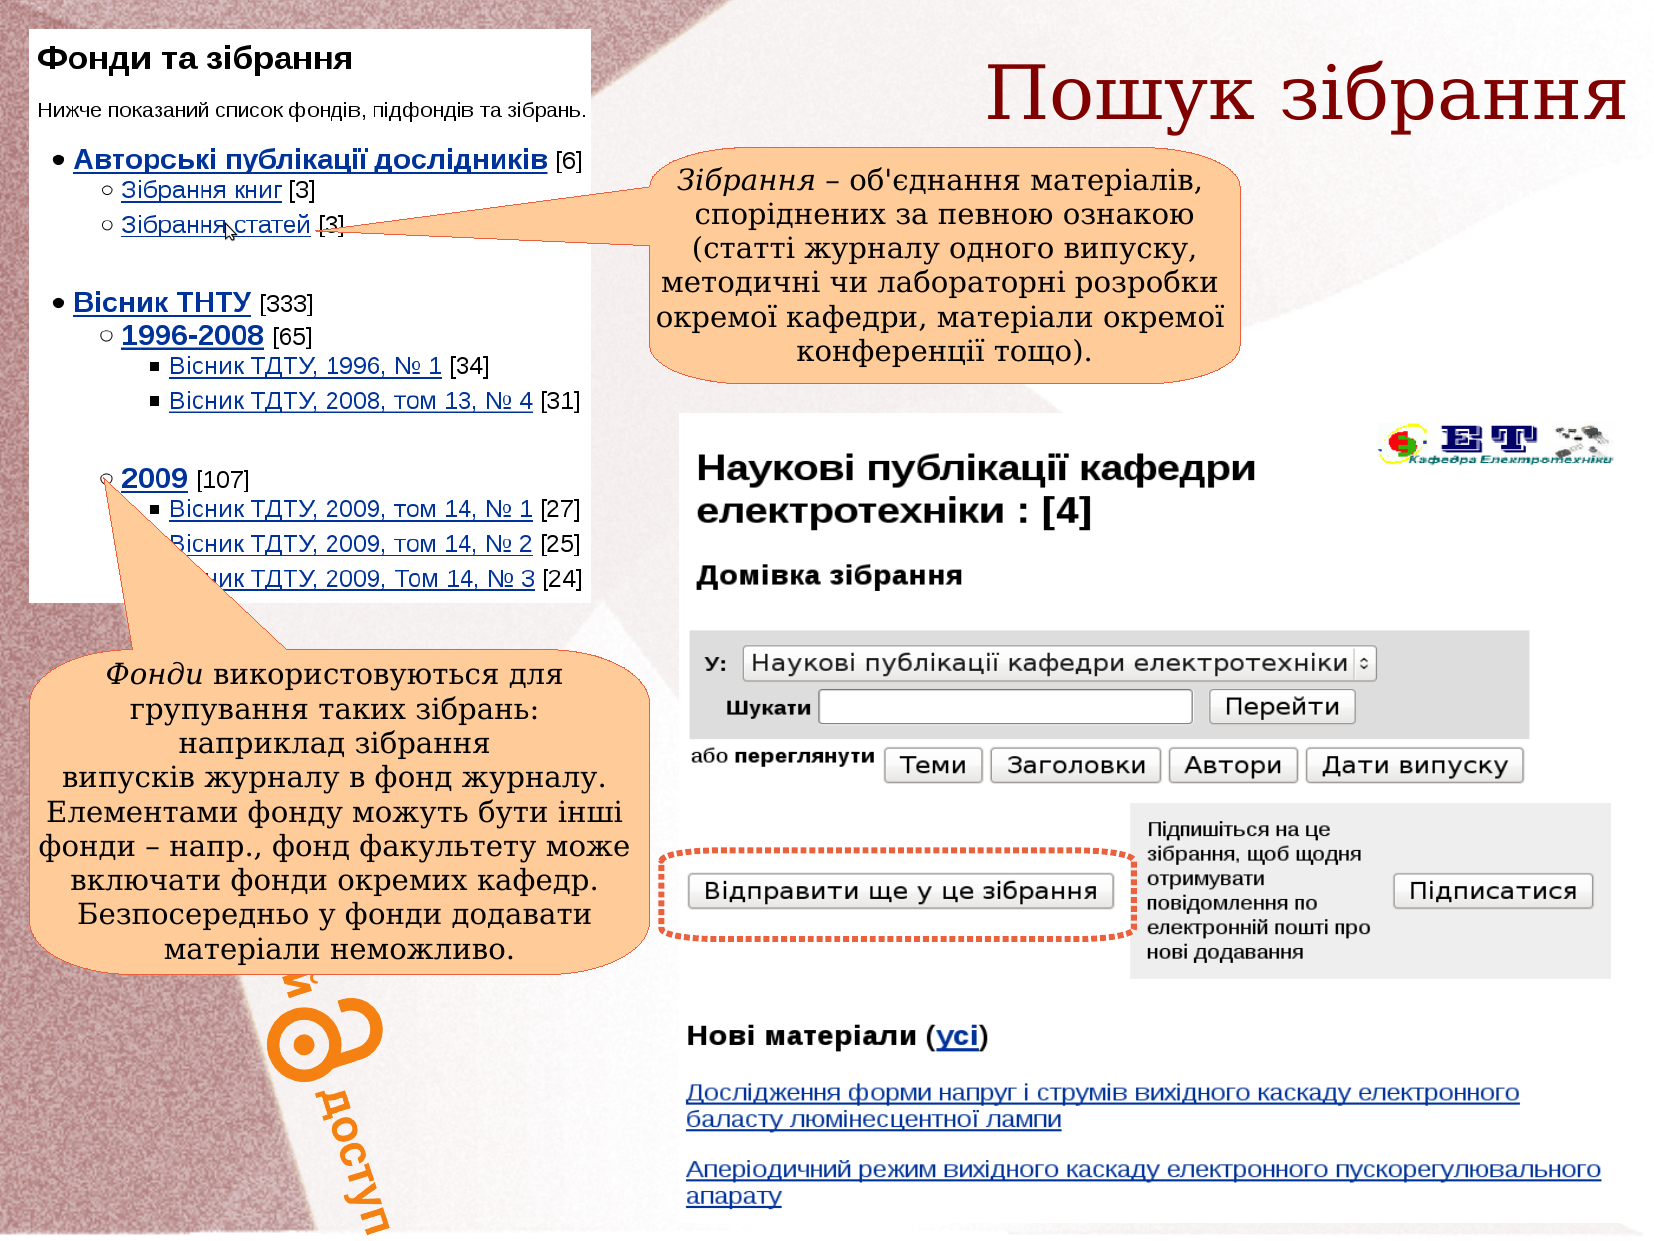

# Пошук зібрання
Зібрання – об'єднання матеріалів,
споріднених за певною ознакою
 (статті журналу одного випуску,
методичні чи лабораторні розробки
окремої кафедри, матеріали окремої
конференції тощо).
Фонди використовуються для
групування таких зібрань:
наприклад зібрання
випусків журналу в фонд журналу.
Елементами фонду можуть бути інші
фонди – напр., фонд факультету може
включати фонди окремих кафедр.
Безпосередньо у фонди додавати
матеріали неможливо.